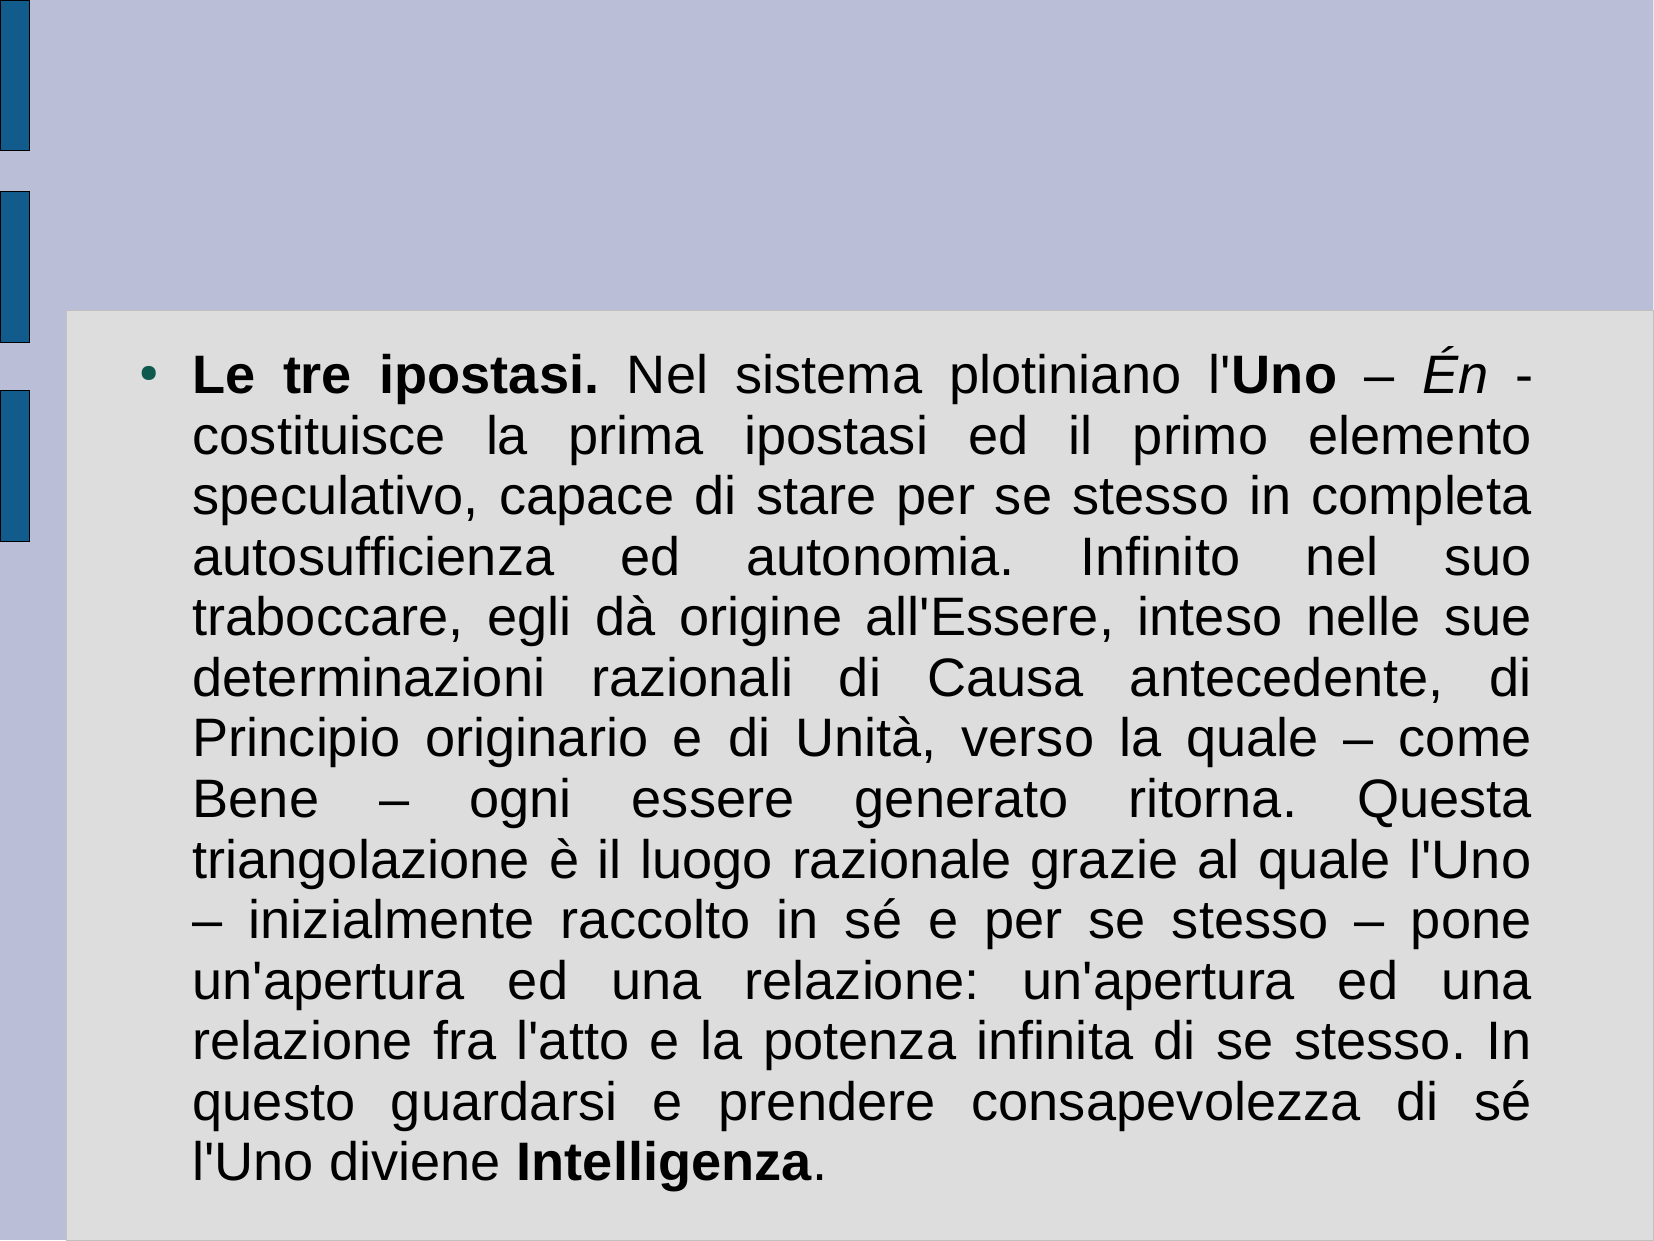

#
Le tre ipostasi. Nel sistema plotiniano l'Uno – Én - costituisce la prima ipostasi ed il primo elemento speculativo, capace di stare per se stesso in completa autosufficienza ed autonomia. Infinito nel suo traboccare, egli dà origine all'Essere, inteso nelle sue determinazioni razionali di Causa antecedente, di Principio originario e di Unità, verso la quale – come Bene – ogni essere generato ritorna. Questa triangolazione è il luogo razionale grazie al quale l'Uno – inizialmente raccolto in sé e per se stesso – pone un'apertura ed una relazione: un'apertura ed una relazione fra l'atto e la potenza infinita di se stesso. In questo guardarsi e prendere consapevolezza di sé l'Uno diviene Intelligenza.